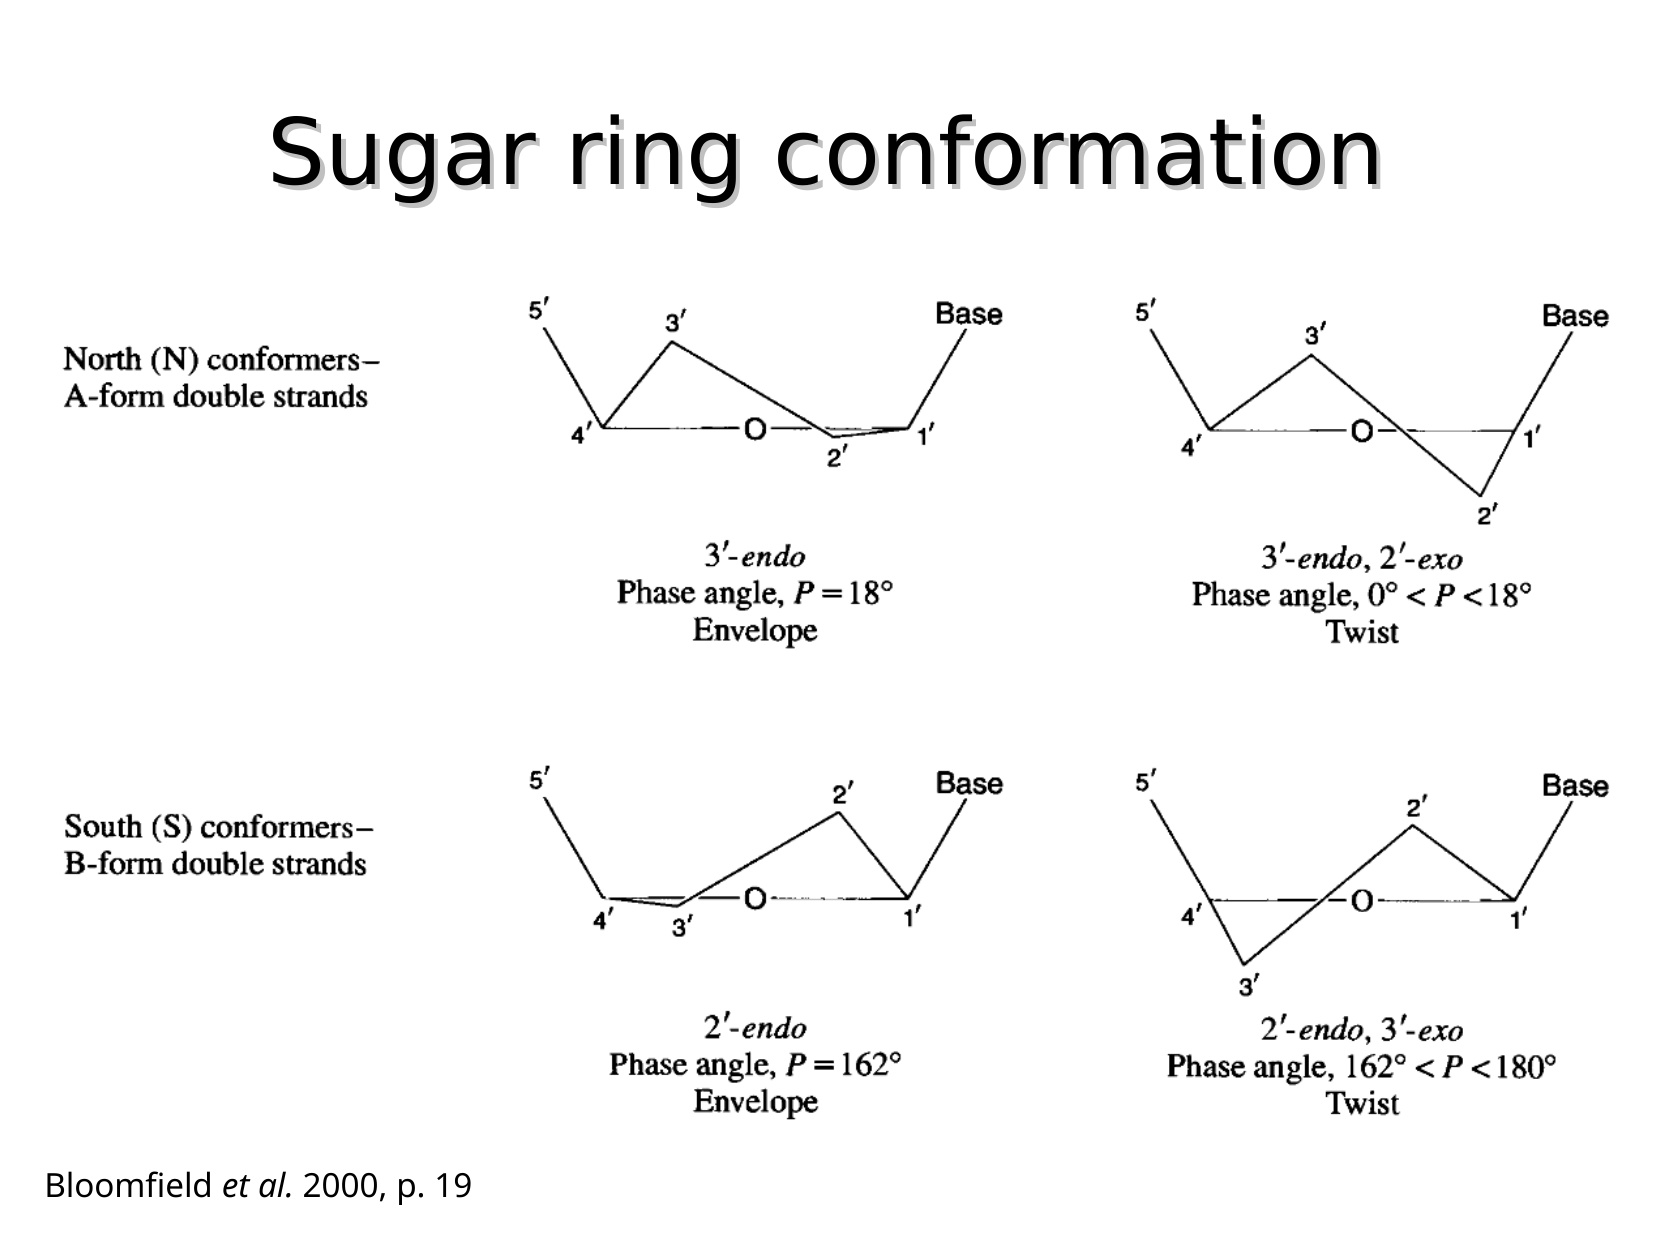

# Sugar ring conformation
Bloomfield et al. 2000, p. 19